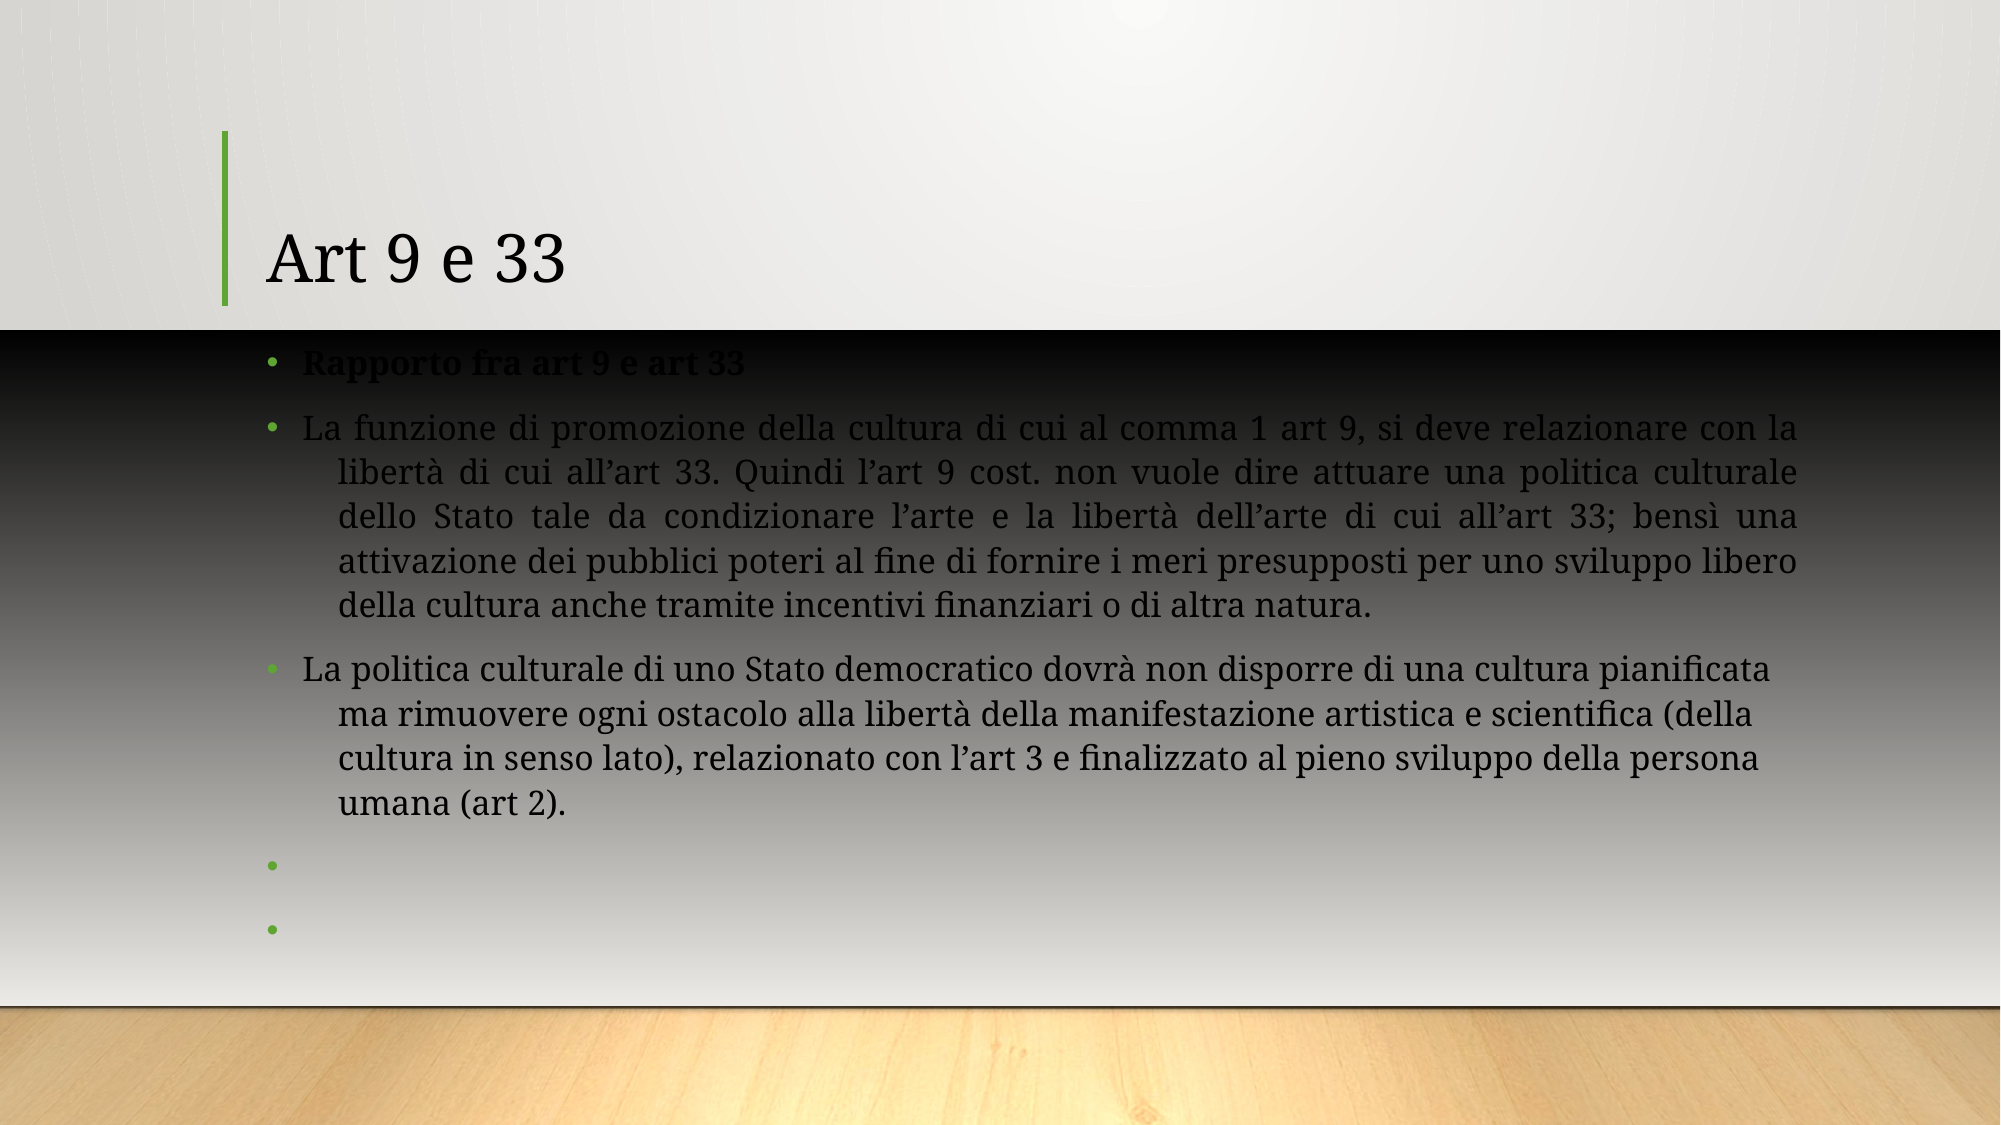

# Art 9 e 33
Rapporto fra art 9 e art 33
La funzione di promozione della cultura di cui al comma 1 art 9, si deve relazionare con la libertà di cui all’art 33. Quindi l’art 9 cost. non vuole dire attuare una politica culturale dello Stato tale da condizionare l’arte e la libertà dell’arte di cui all’art 33; bensì una attivazione dei pubblici poteri al fine di fornire i meri presupposti per uno sviluppo libero della cultura anche tramite incentivi finanziari o di altra natura.
La politica culturale di uno Stato democratico dovrà non disporre di una cultura pianificata ma rimuovere ogni ostacolo alla libertà della manifestazione artistica e scientifica (della cultura in senso lato), relazionato con l’art 3 e finalizzato al pieno sviluppo della persona umana (art 2).